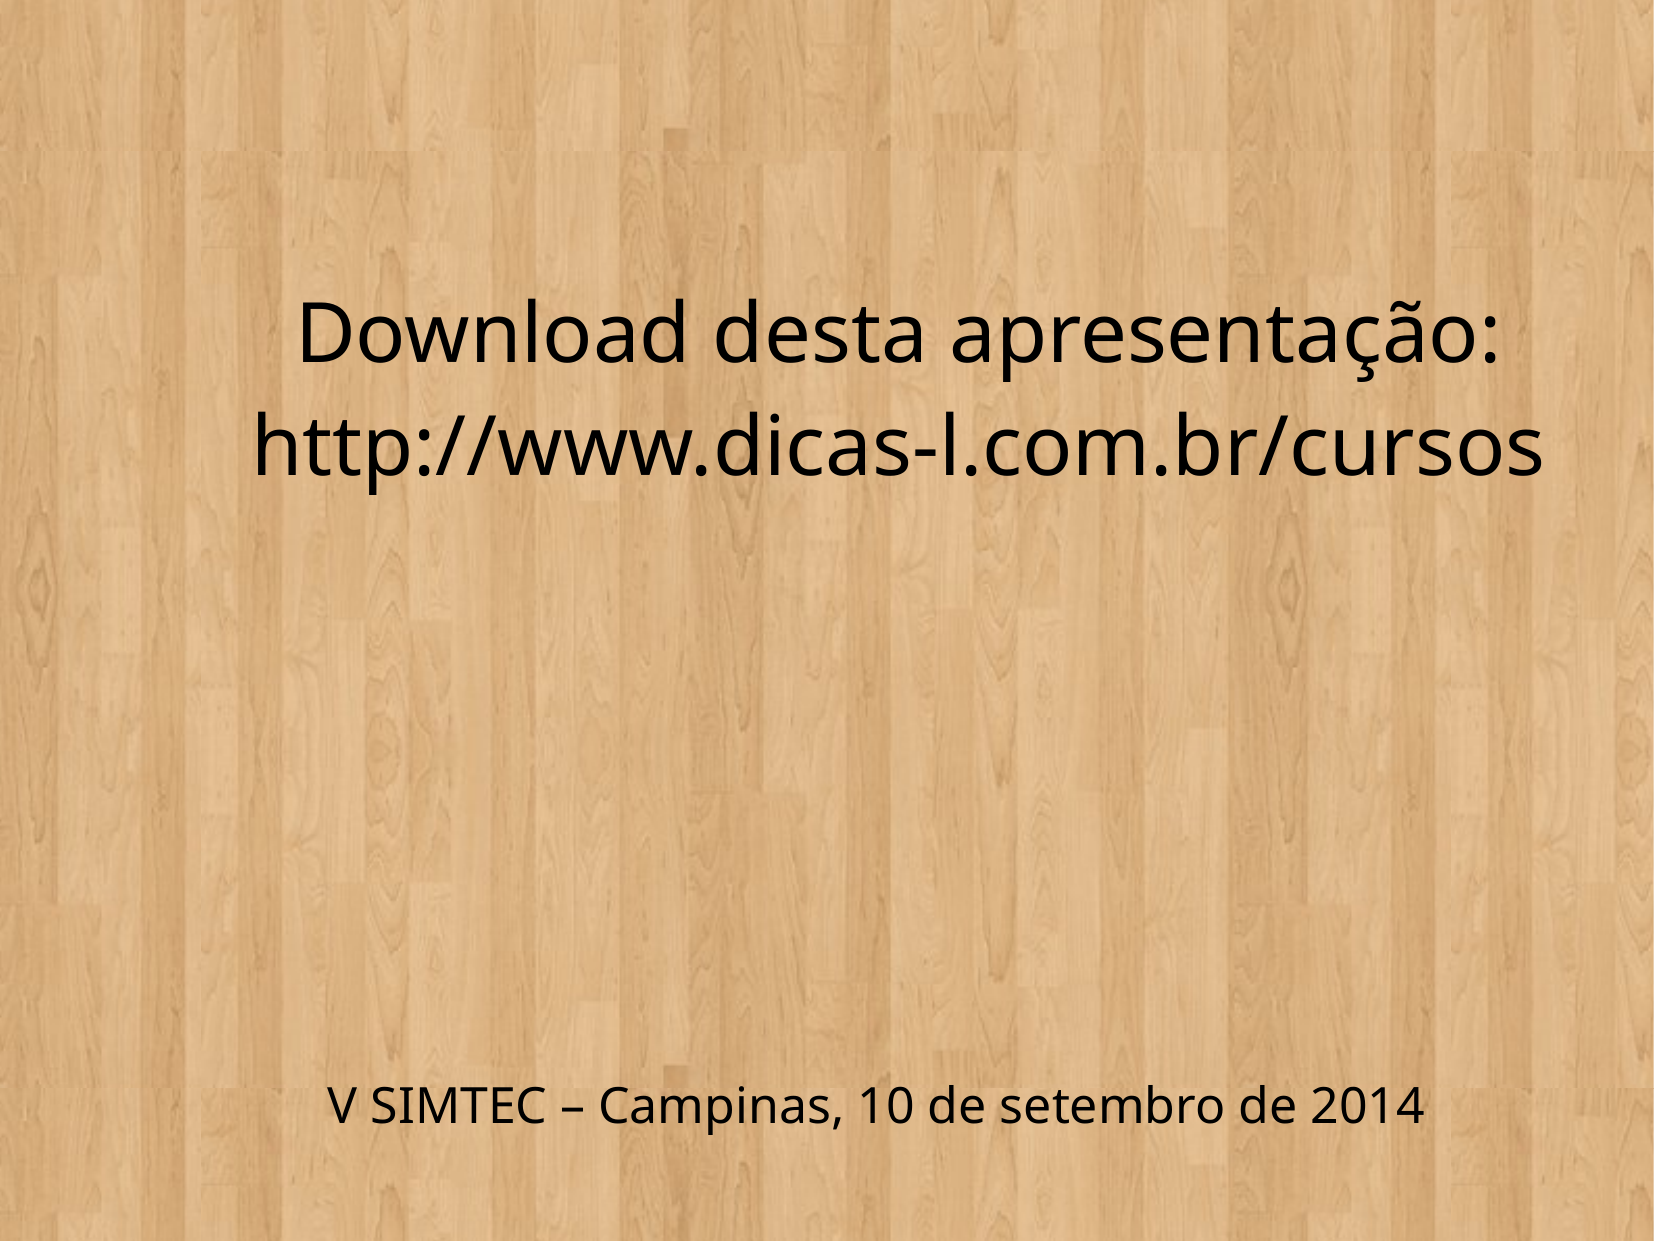

#
Download desta apresentação:
http://www.dicas-l.com.br/cursos
V SIMTEC – Campinas, 10 de setembro de 2014